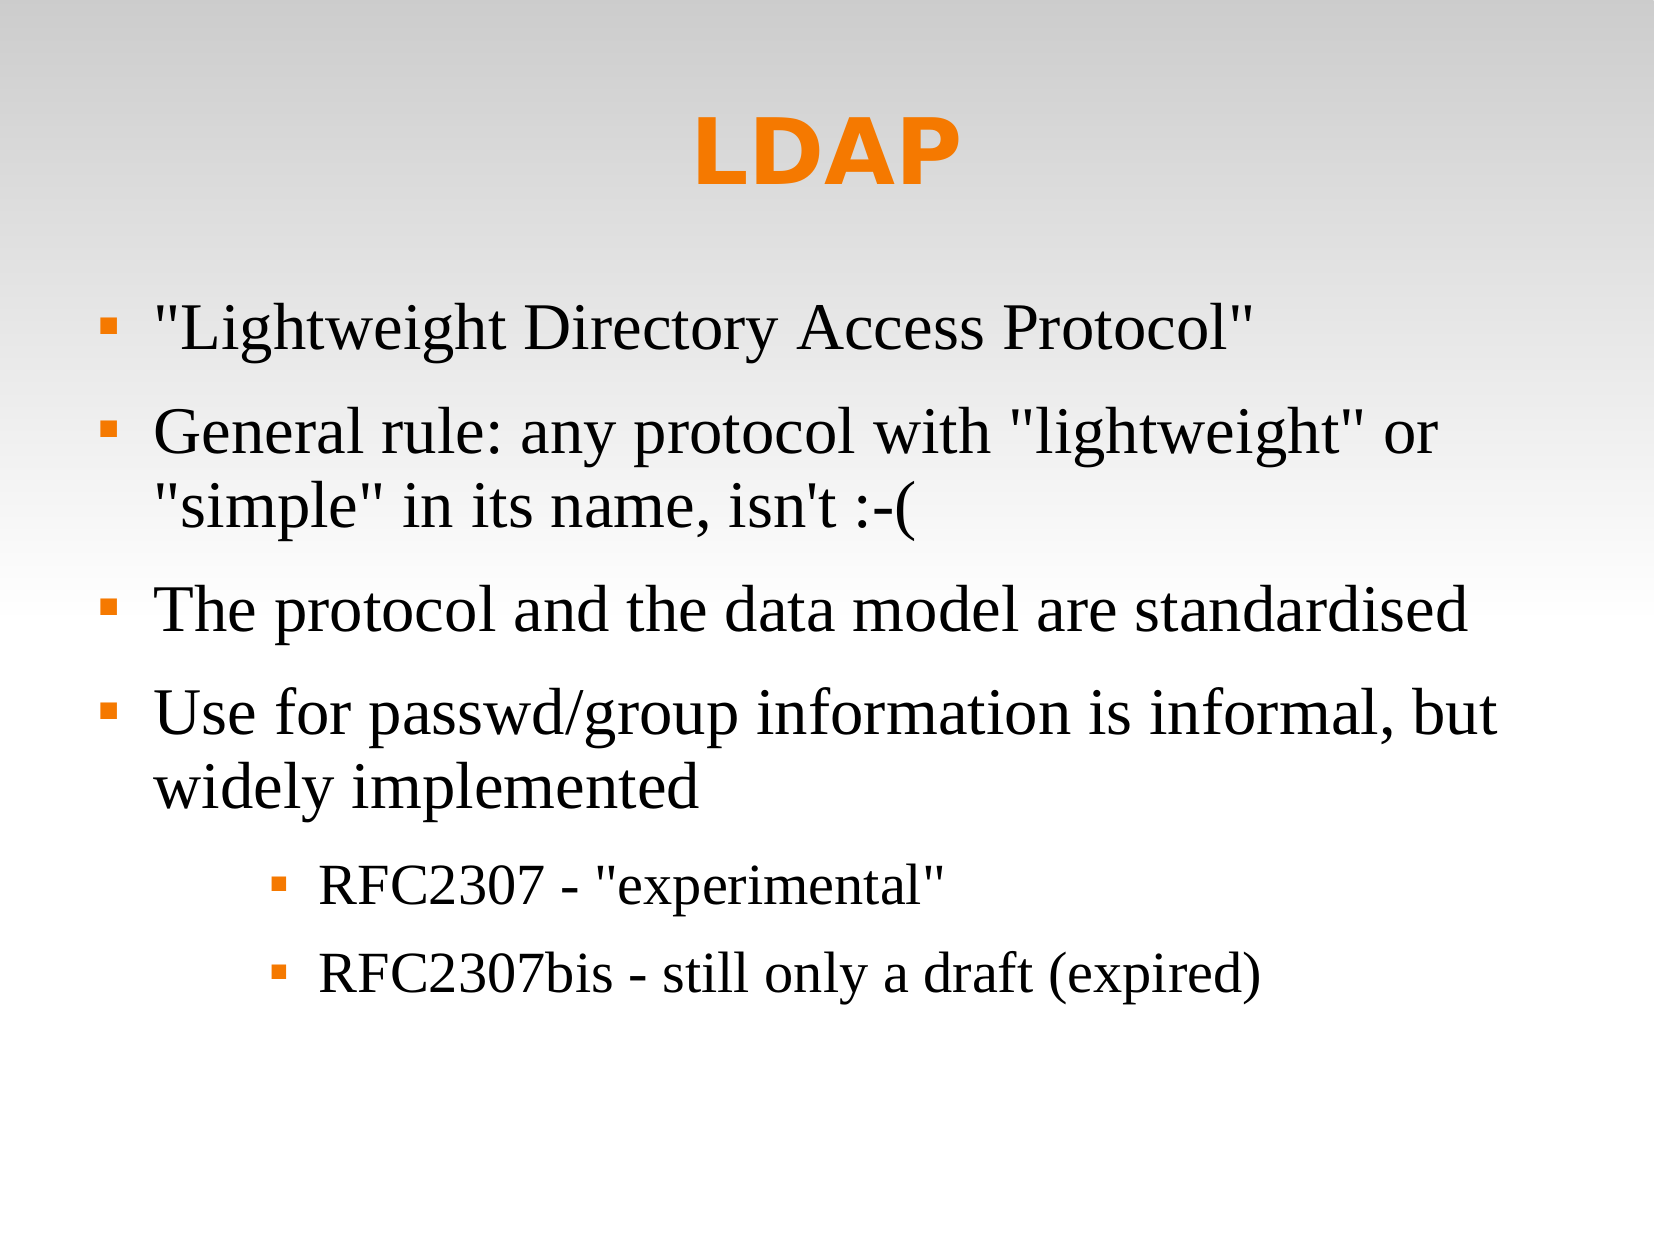

# LDAP
"Lightweight Directory Access Protocol"
General rule: any protocol with "lightweight" or "simple" in its name, isn't :-(
The protocol and the data model are standardised
Use for passwd/group information is informal, but widely implemented
RFC2307 - "experimental"
RFC2307bis - still only a draft (expired)